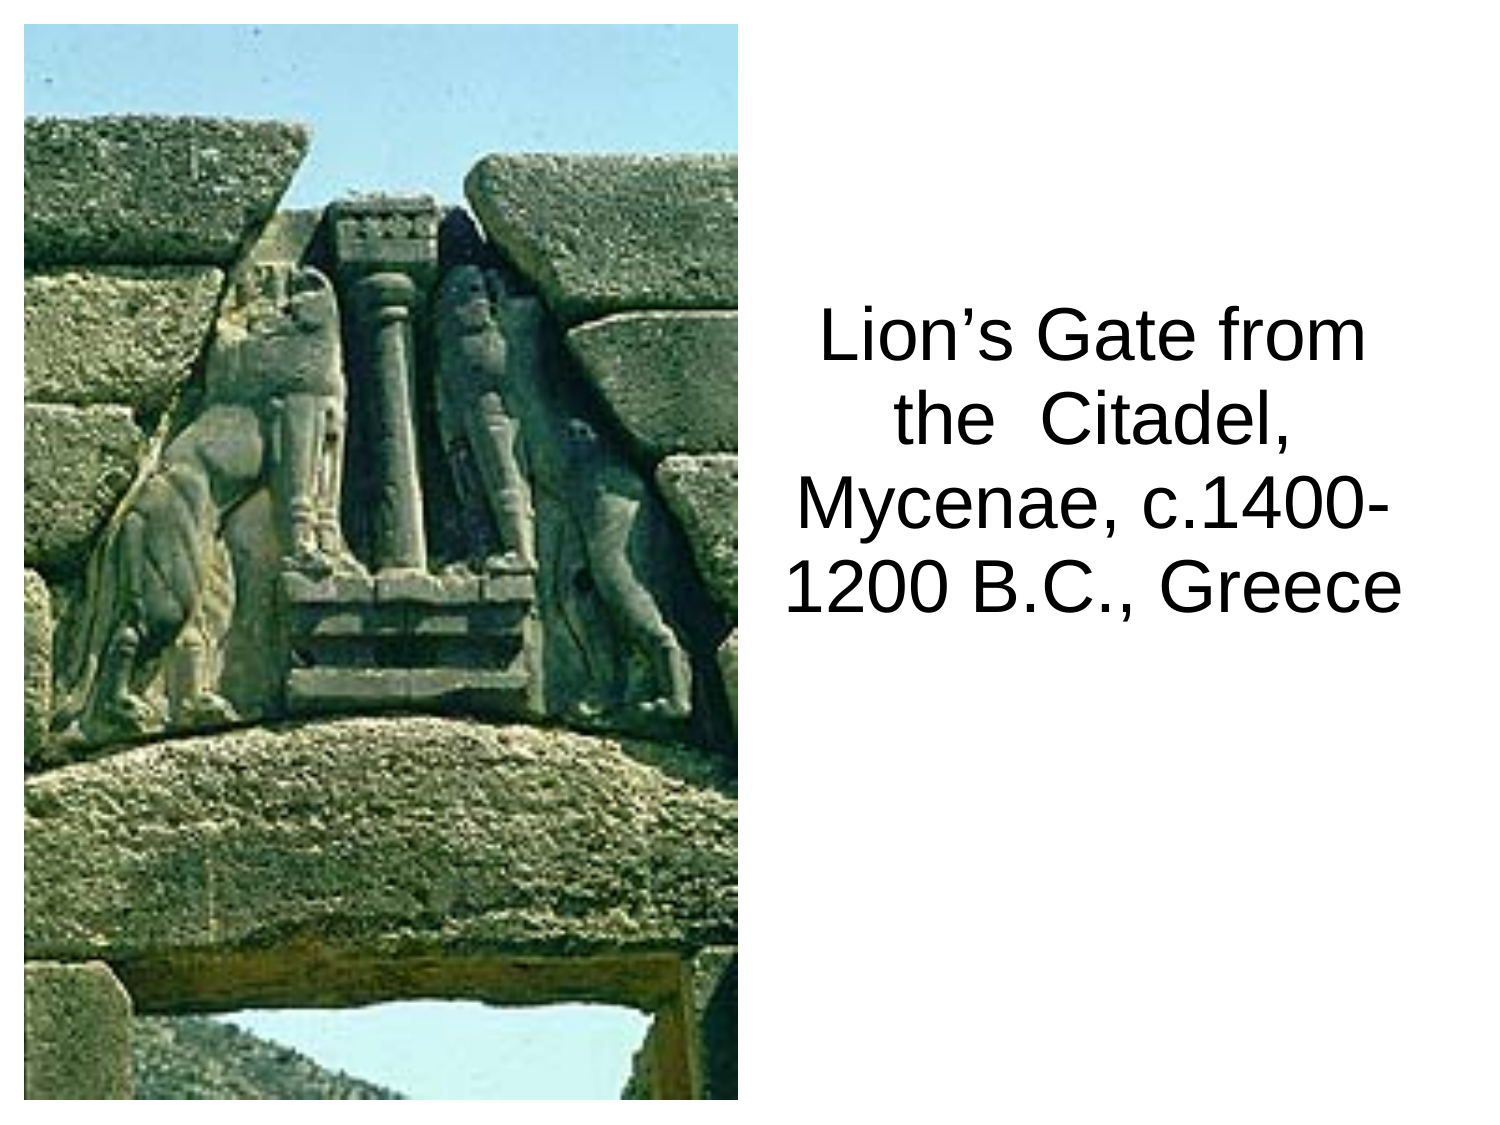

# Lion’s Gate from the Citadel, Mycenae, c.1400-1200 B.C., Greece